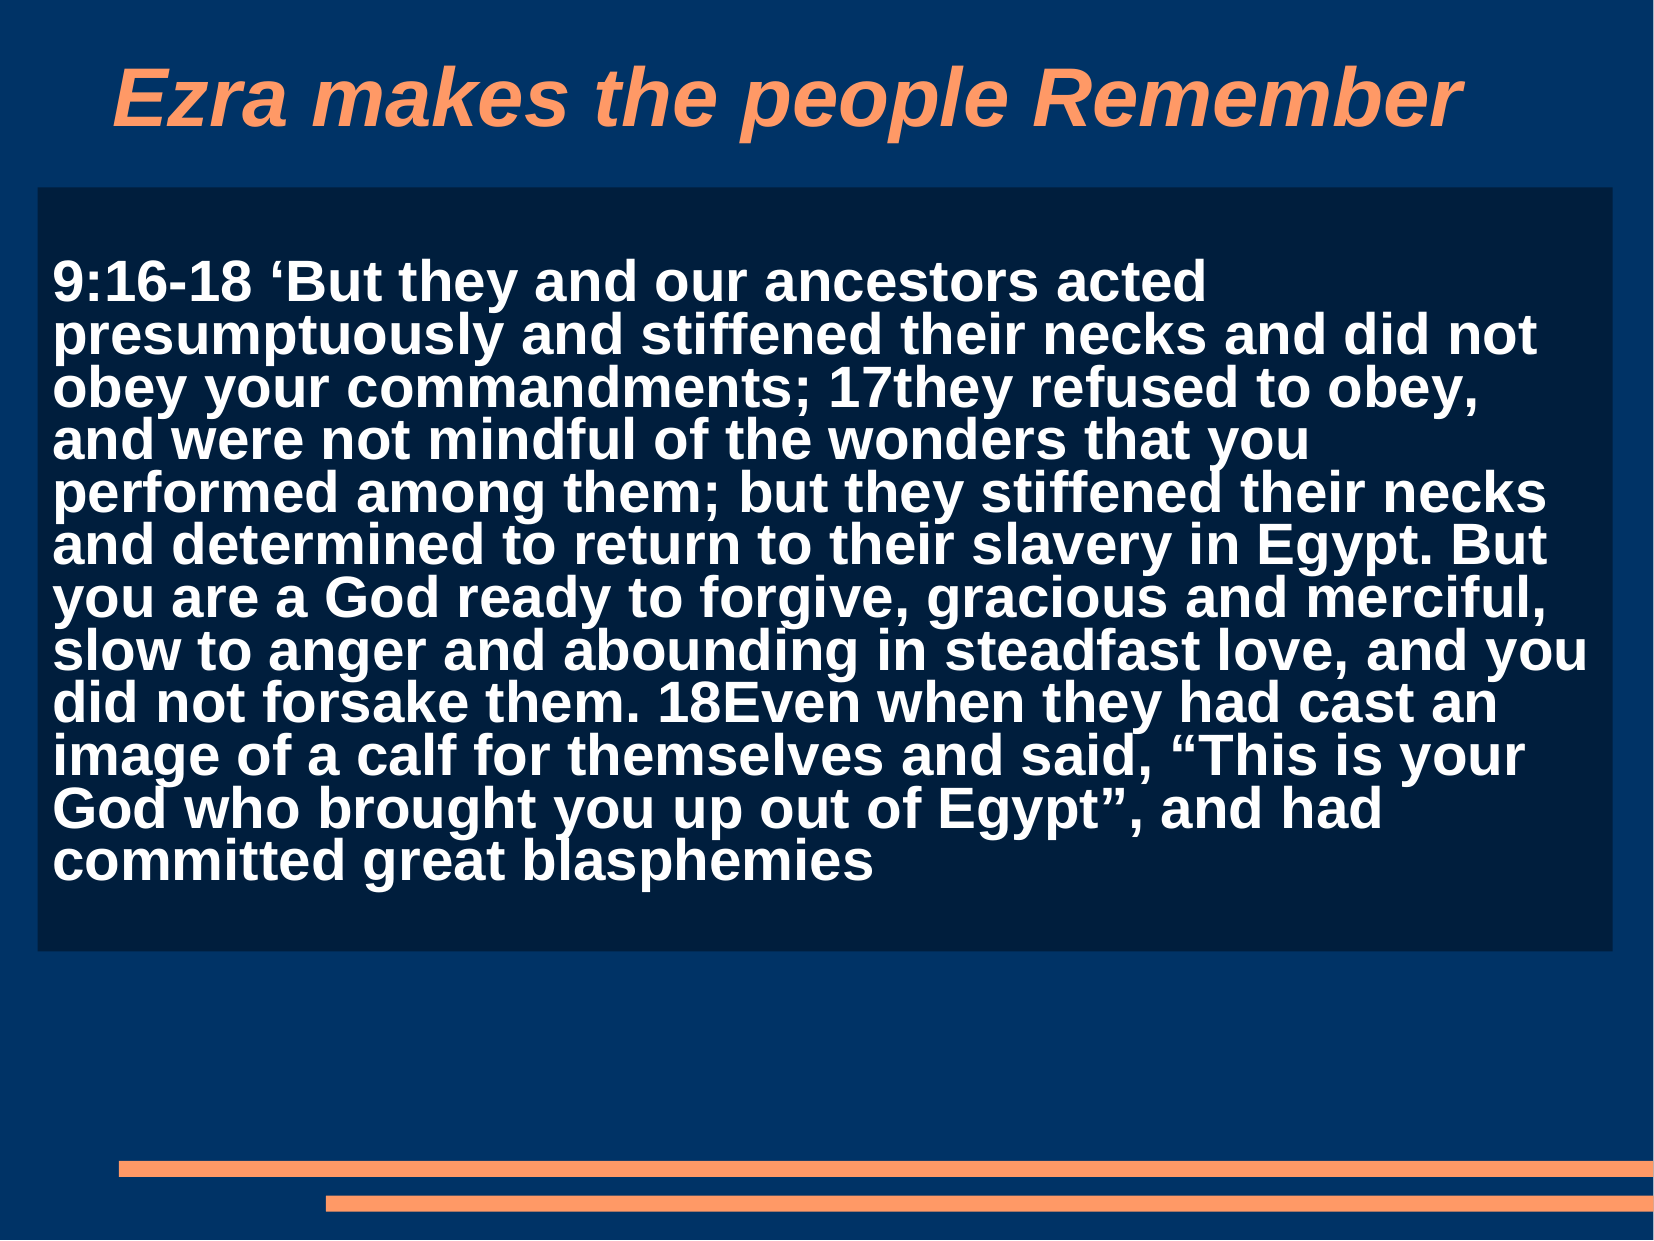

# Ezra makes the people Remember
9:16-18 ‘But they and our ancestors acted presumptuously and stiffened their necks and did not obey your commandments; 17they refused to obey, and were not mindful of the wonders that you performed among them; but they stiffened their necks and determined to return to their slavery in Egypt. But you are a God ready to forgive, gracious and merciful, slow to anger and abounding in steadfast love, and you did not forsake them. 18Even when they had cast an image of a calf for themselves and said, “This is your God who brought you up out of Egypt”, and had committed great blasphemies